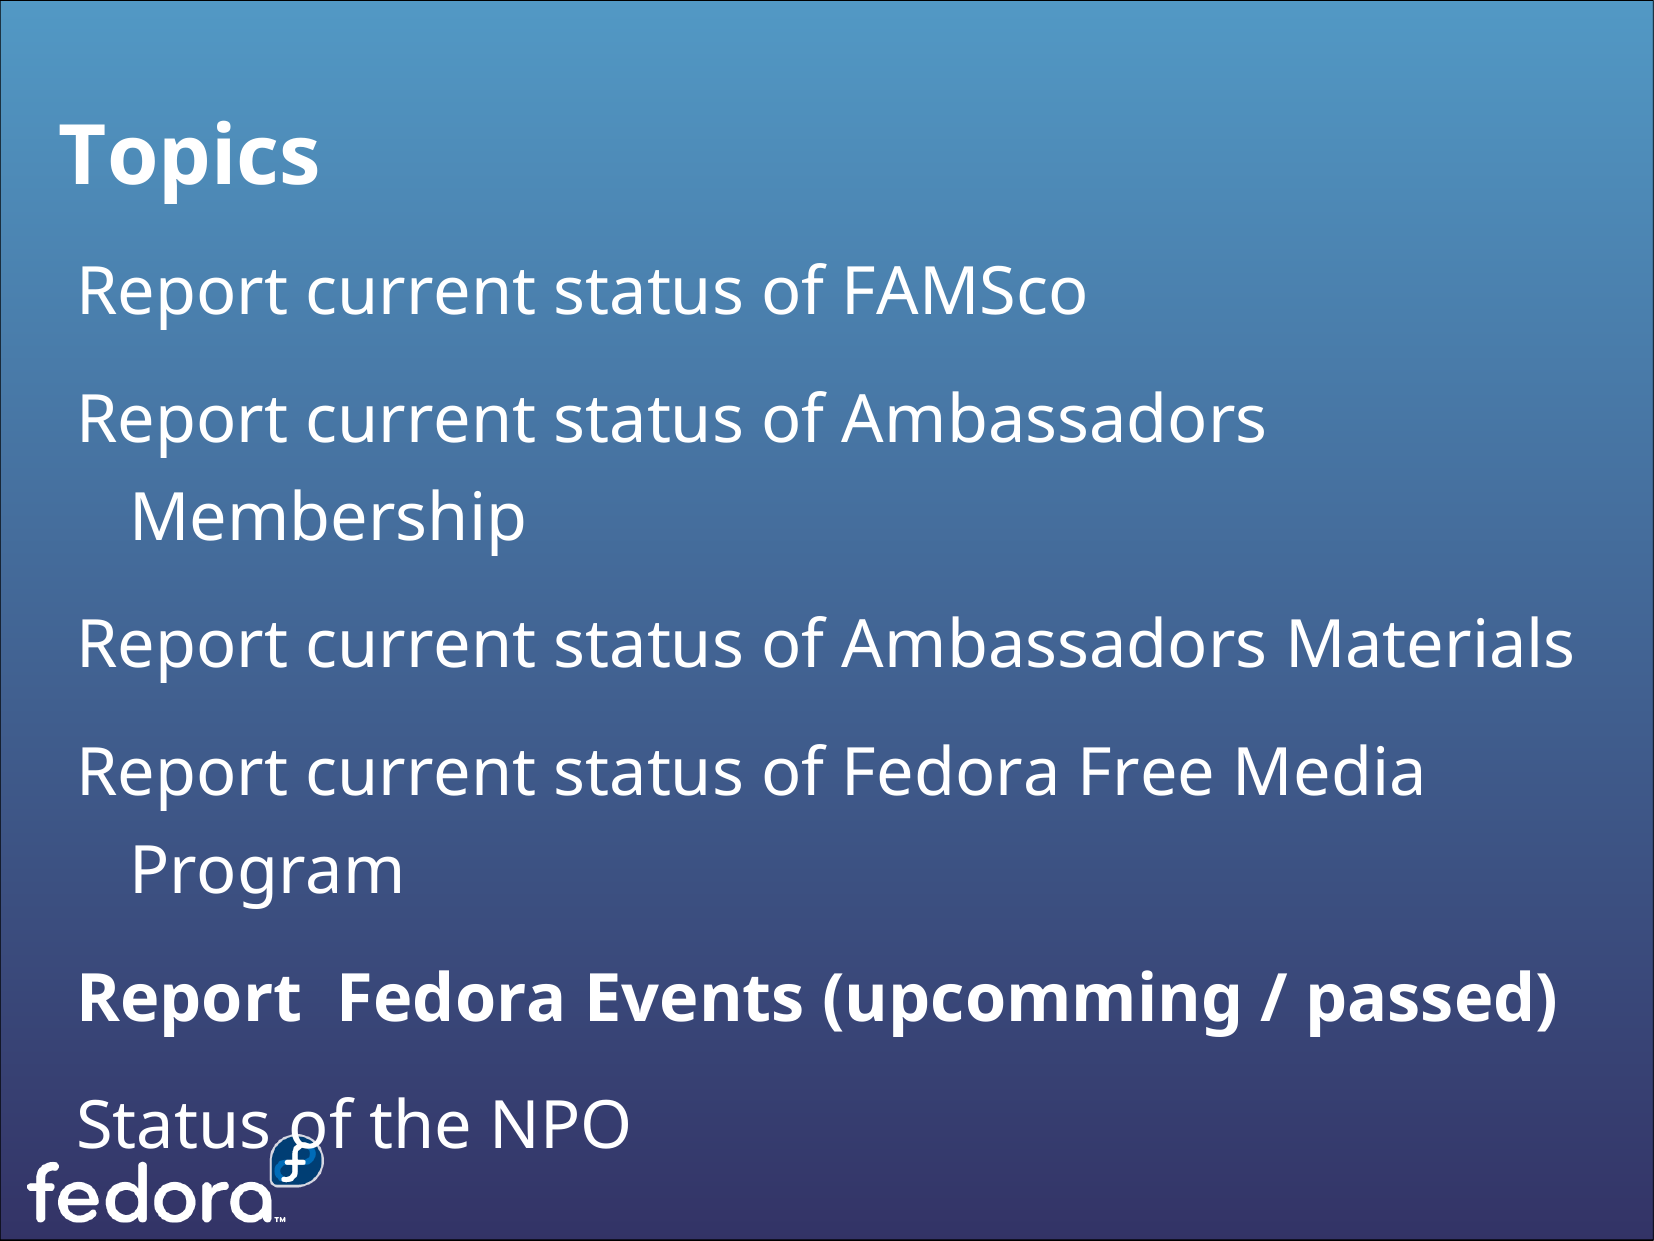

# Topics
Report current status of FAMSco
Report current status of Ambassadors Membership
Report current status of Ambassadors Materials
Report current status of Fedora Free Media Program
Report Fedora Events (upcomming / passed)
Status of the NPO
...